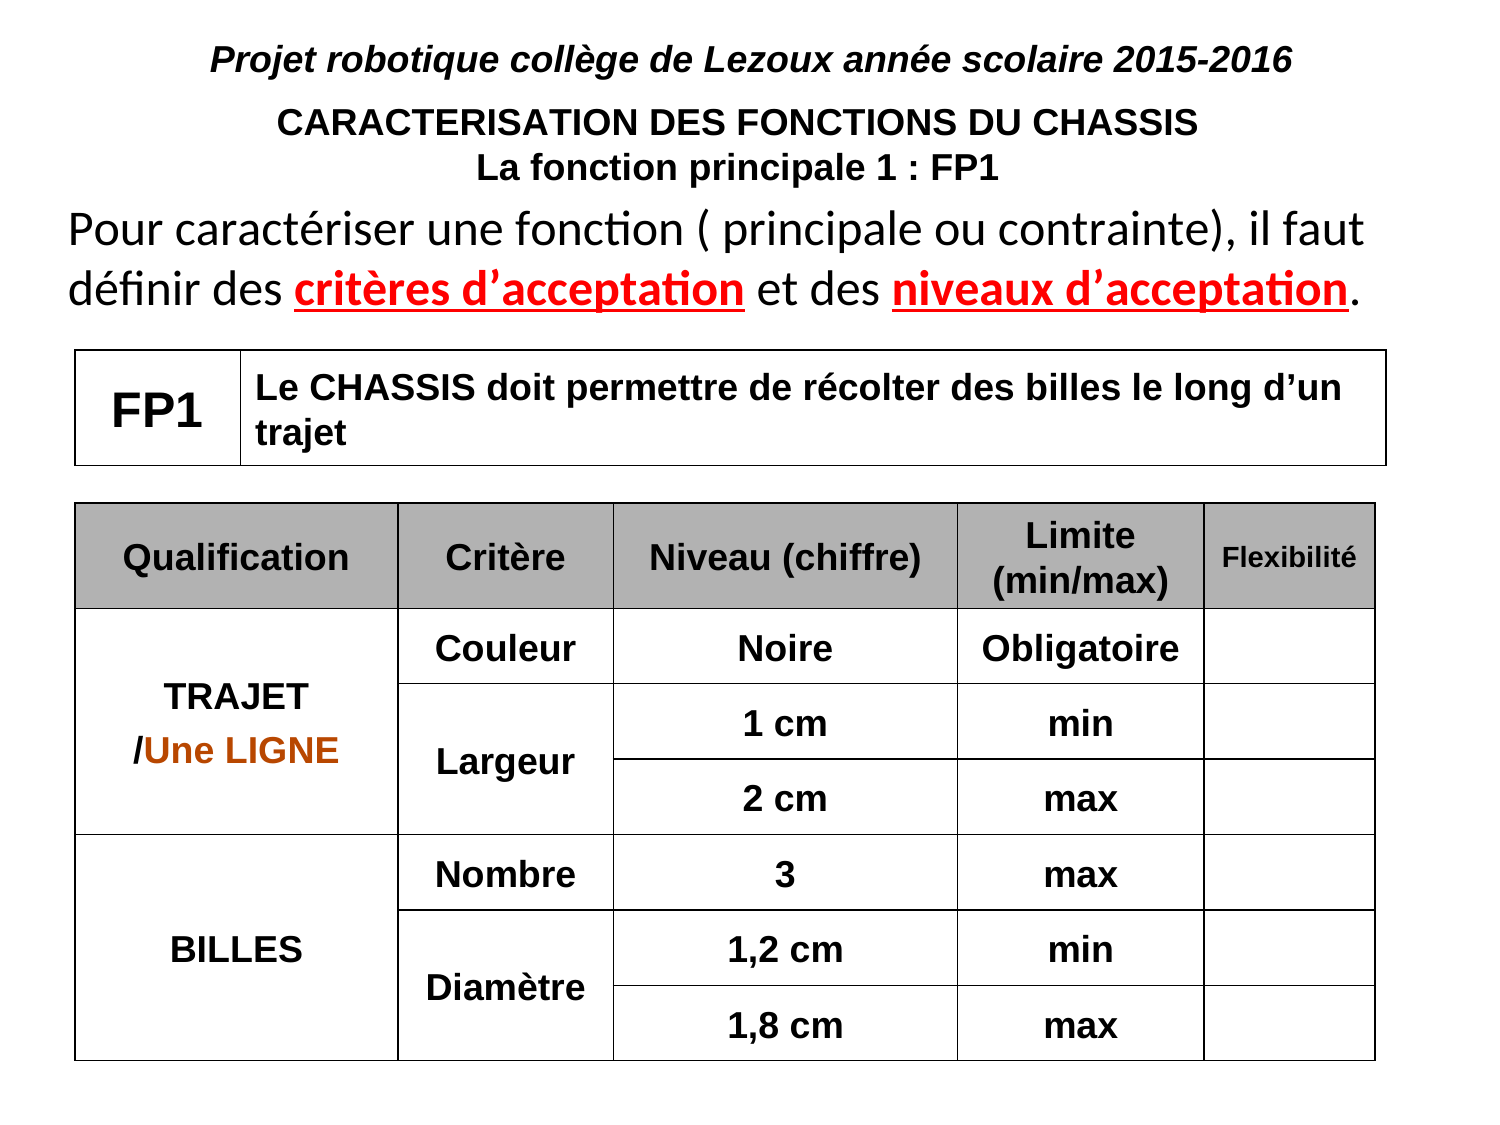

Projet robotique collège de Lezoux année scolaire 2015-2016
# CARACTERISATION DES FONCTIONS DU CHASSIS La fonction principale 1 : FP1
Pour caractériser une fonction ( principale ou contrainte), il faut définir des critères d’acceptation et des niveaux d’acceptation.
| FP1 | Le CHASSIS doit permettre de récolter des billes le long d’un trajet |
| --- | --- |
| Qualification | Critère | Niveau (chiffre) | Limite (min/max) | Flexibilité |
| --- | --- | --- | --- | --- |
| TRAJET /Une LIGNE | Couleur | Noire | Obligatoire | |
| | Largeur | 1 cm | min | |
| | | 2 cm | max | |
| BILLES | Nombre | 3 | max | |
| | Diamètre | 1,2 cm | min | |
| | | 1,8 cm | max | |